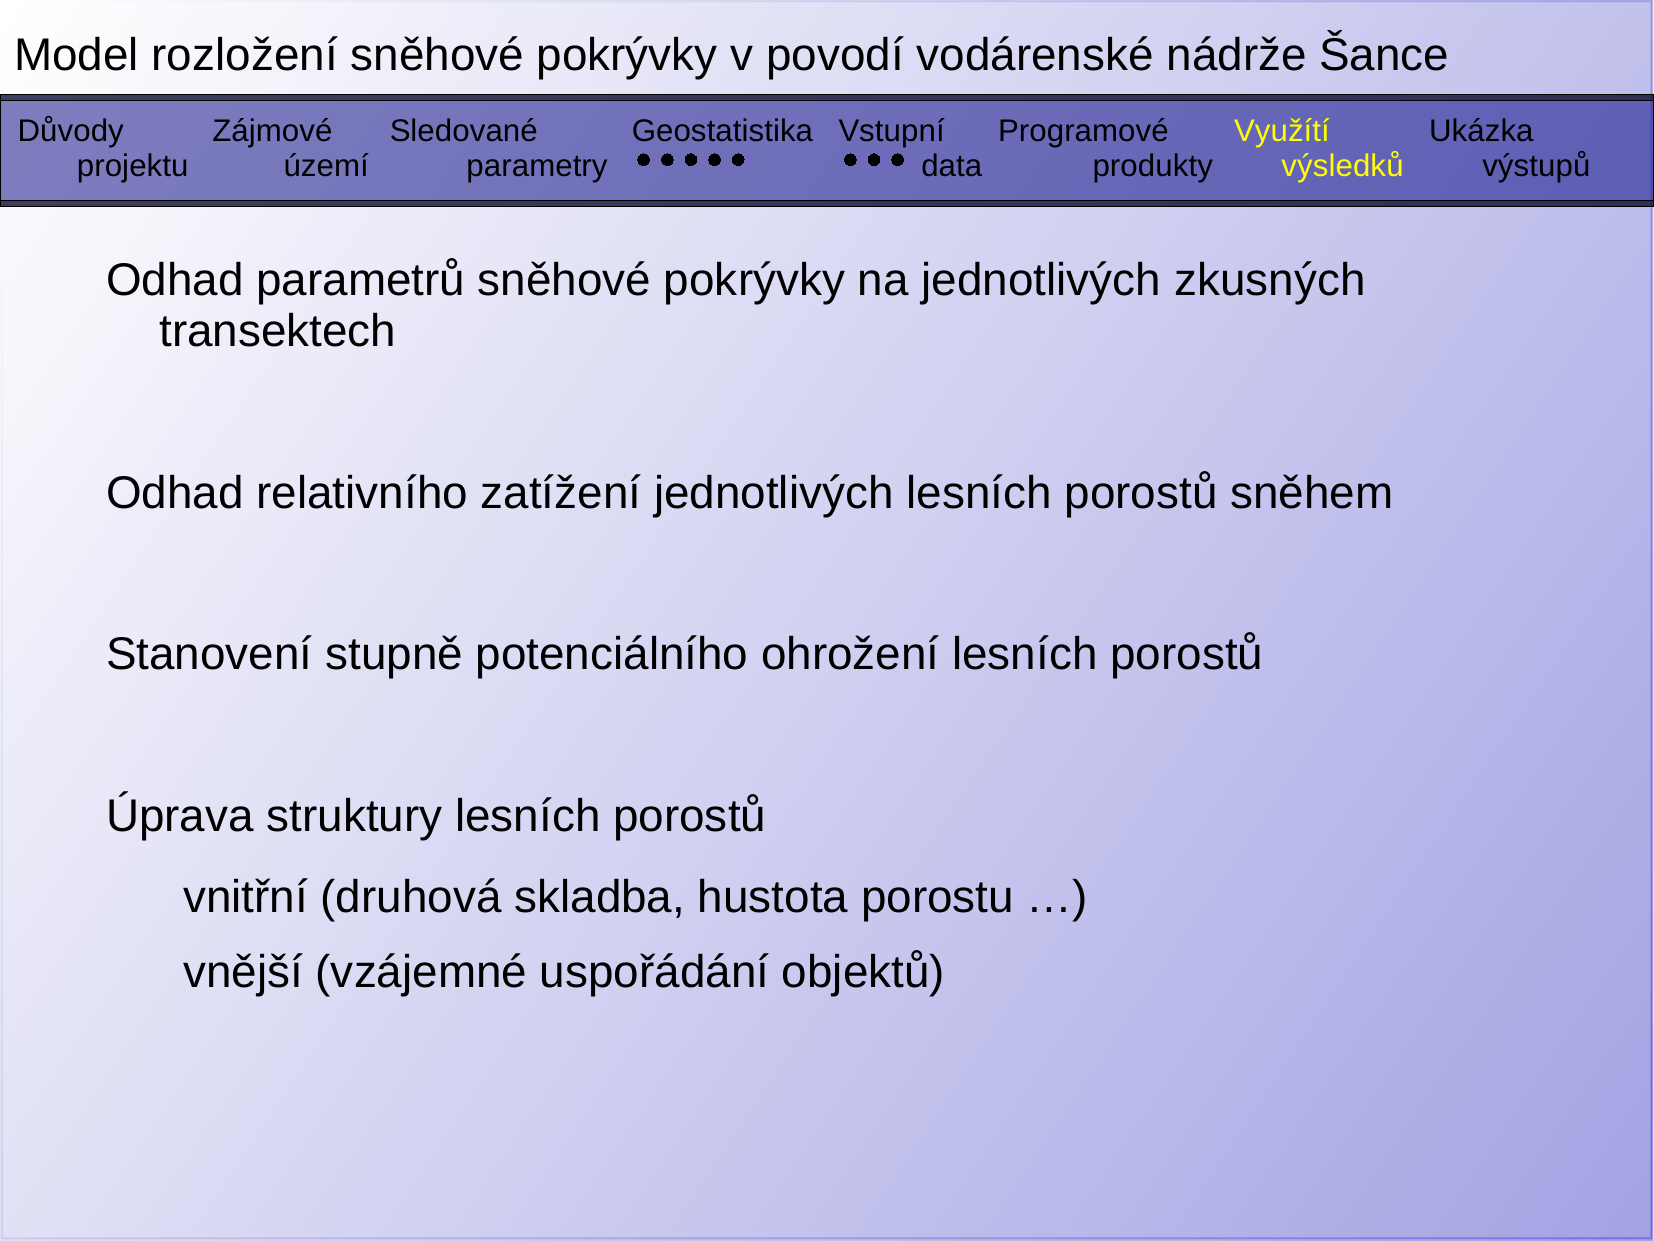

Model rozložení sněhové pokrývky v povodí vodárenské nádrže Šance
# Důvody
Zájmové
Sledované
Geostatistika
Vstupní
Programové
Využítí
Ukázka výstupů
projektu
území
parametry
data
produkty
výsledků
Odhad parametrů sněhové pokrývky na jednotlivých zkusných transektech
Odhad relativního zatížení jednotlivých lesních porostů sněhem
Stanovení stupně potenciálního ohrožení lesních porostů
Úprava struktury lesních porostů
vnitřní (druhová skladba, hustota porostu …)
vnější (vzájemné uspořádání objektů)